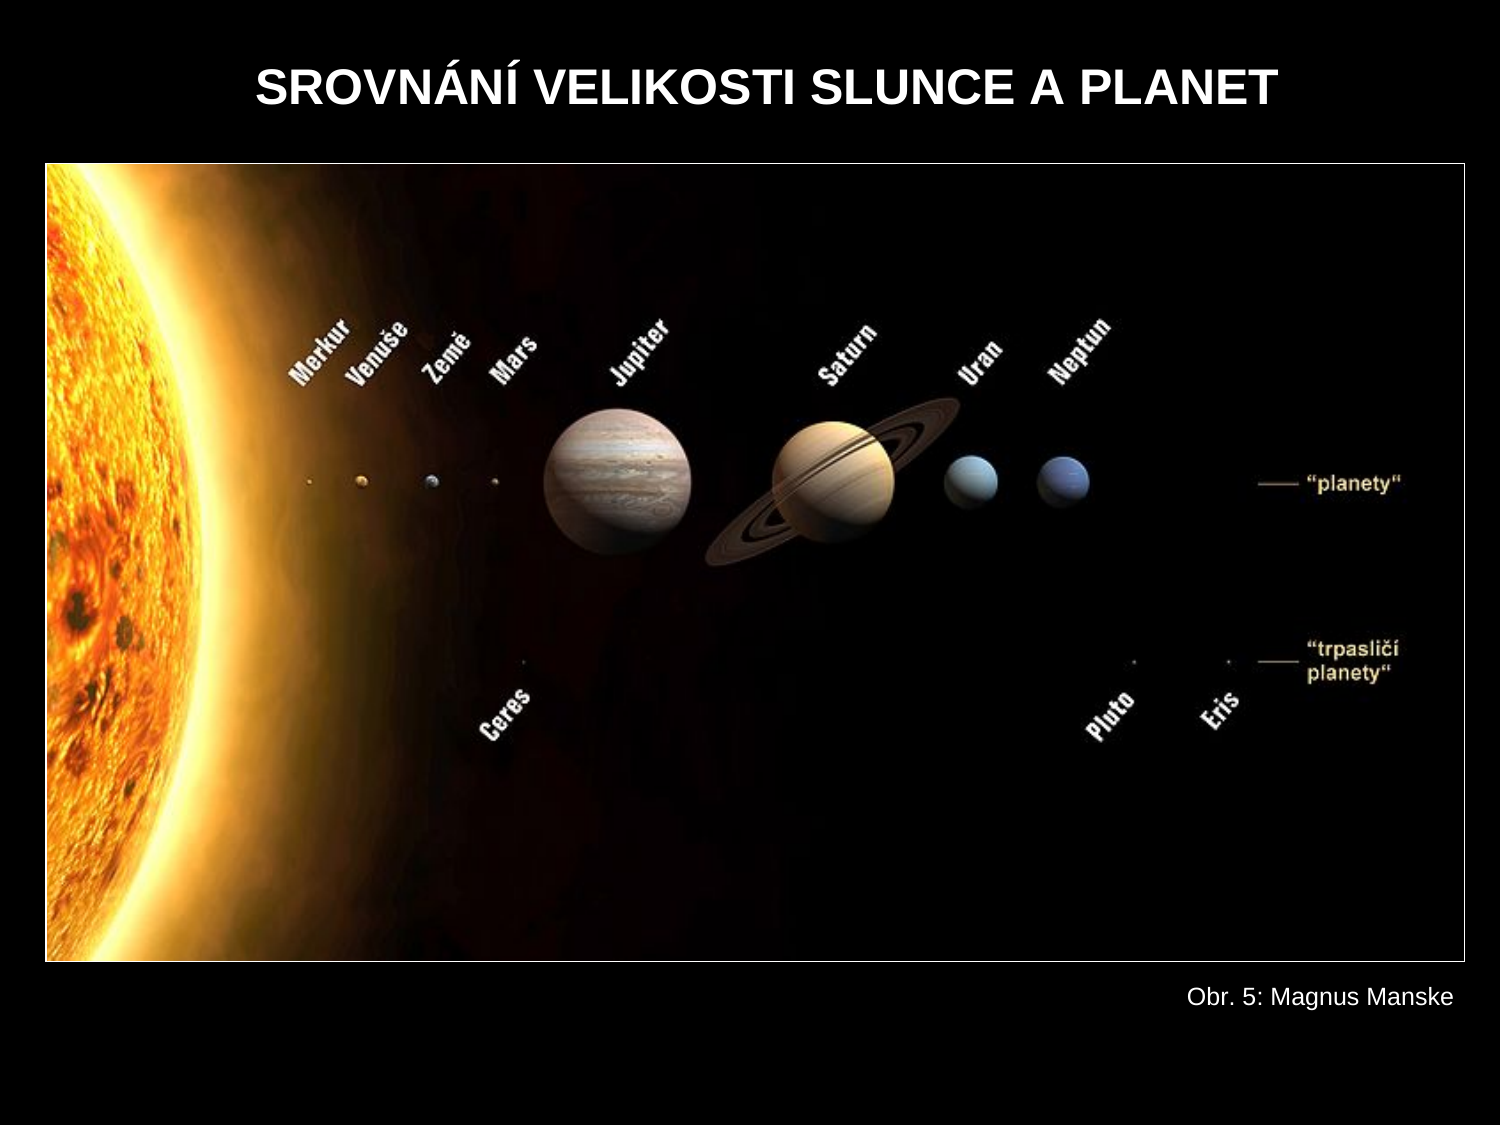

SROVNÁNÍ VELIKOSTI SLUNCE A PLANET
Obr. 5: Magnus Manske